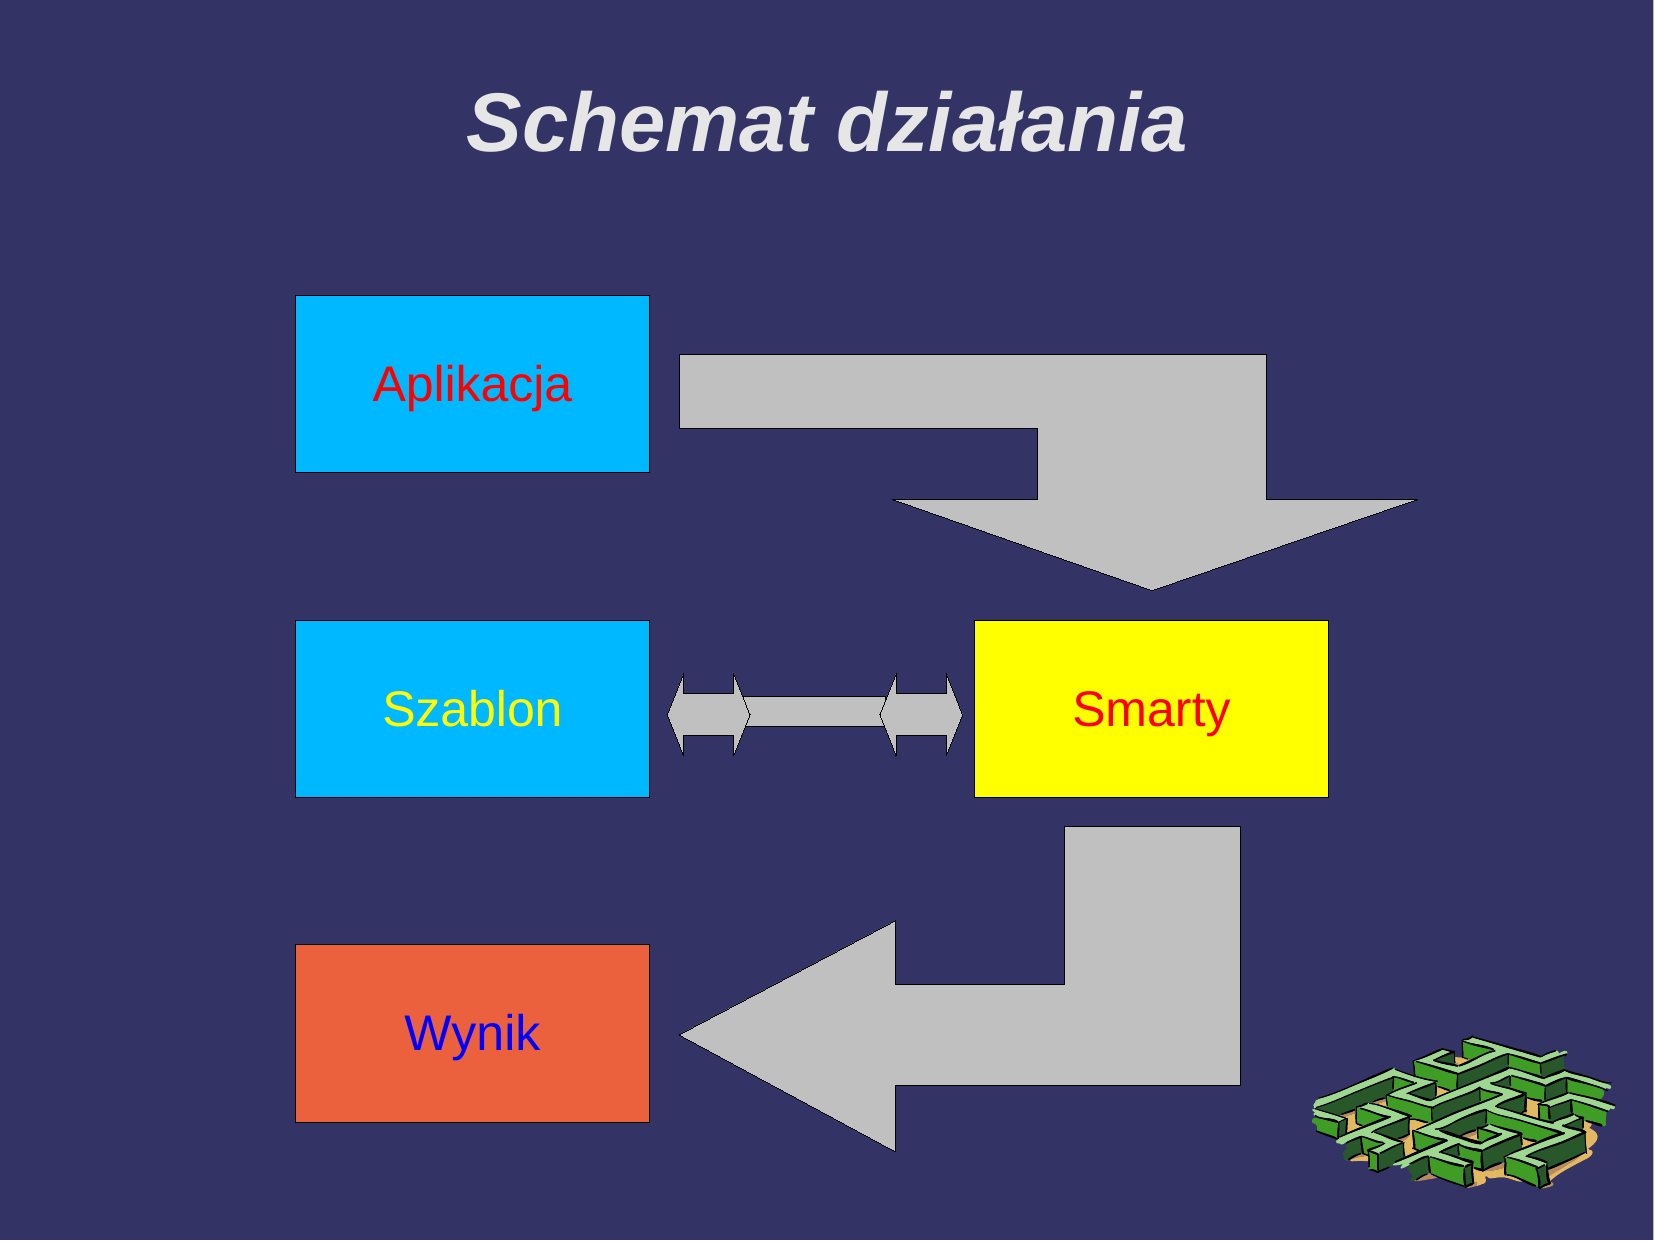

# Schemat działania
Aplikacja
Szablon
Smarty
Wynik